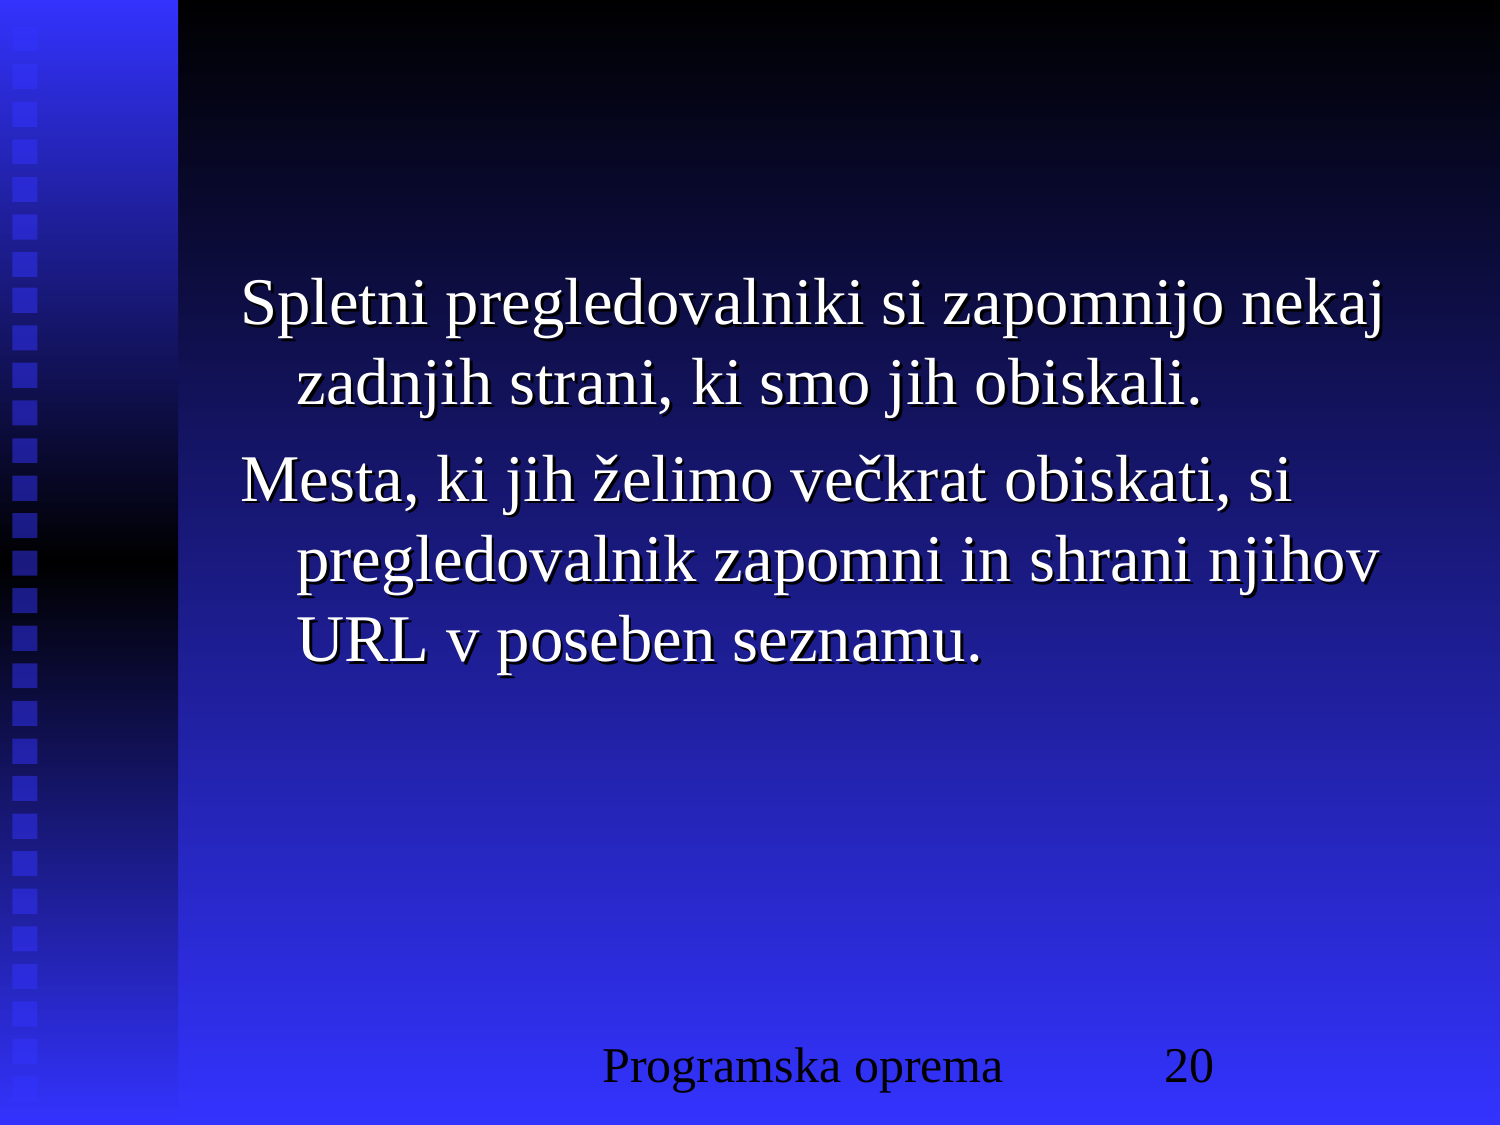

# Spletni pregledovalniki si zapomnijo nekaj zadnjih strani, ki smo jih obiskali.
Mesta, ki jih želimo večkrat obiskati, si pregledovalnik zapomni in shrani njihov URL v poseben seznamu.
Programska oprema
20